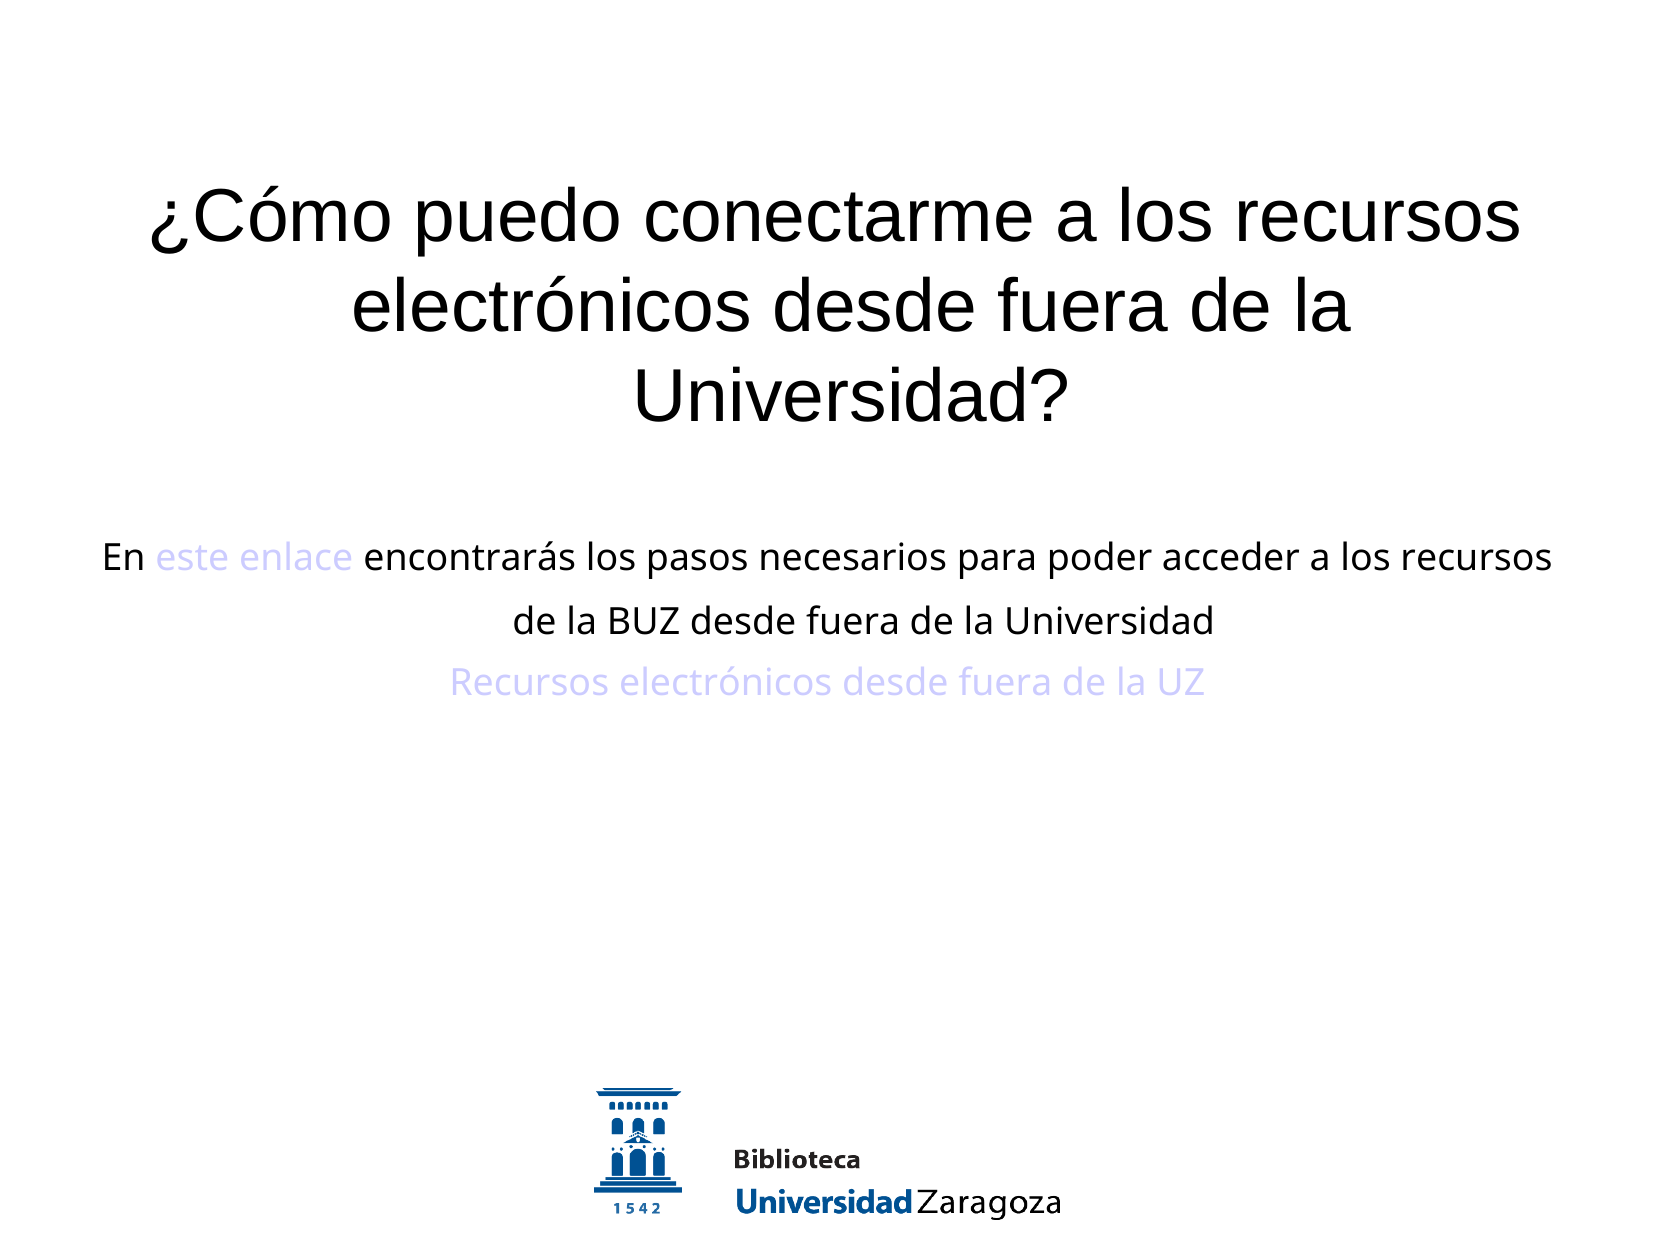

¿Cómo puedo conectarme a los recursos electrónicos desde fuera de la Universidad?
En este enlace encontrarás los pasos necesarios para poder acceder a los recursos de la BUZ desde fuera de la Universidad
Recursos electrónicos desde fuera de la UZ